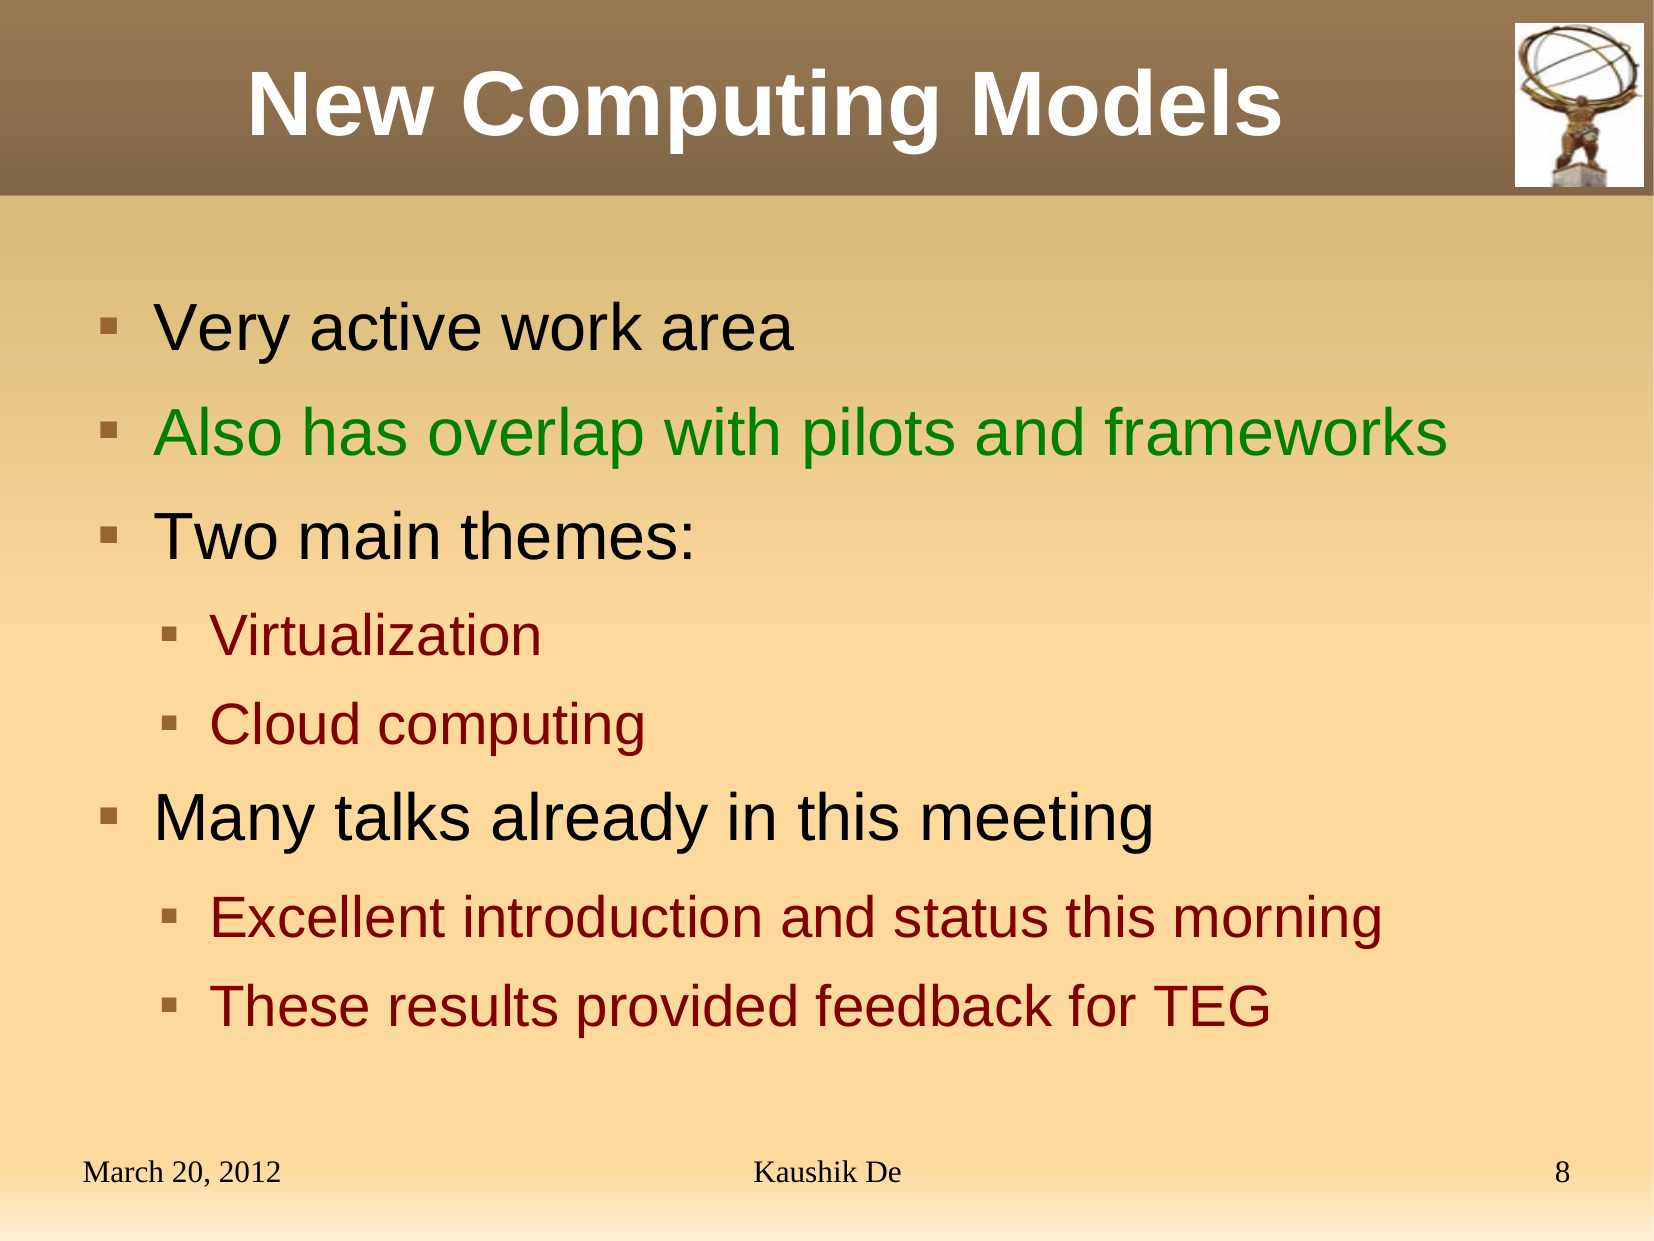

# New Computing Models
Very active work area
Also has overlap with pilots and frameworks
Two main themes:
Virtualization
Cloud computing
Many talks already in this meeting
Excellent introduction and status this morning
These results provided feedback for TEG
March 20, 2012
Kaushik De
8